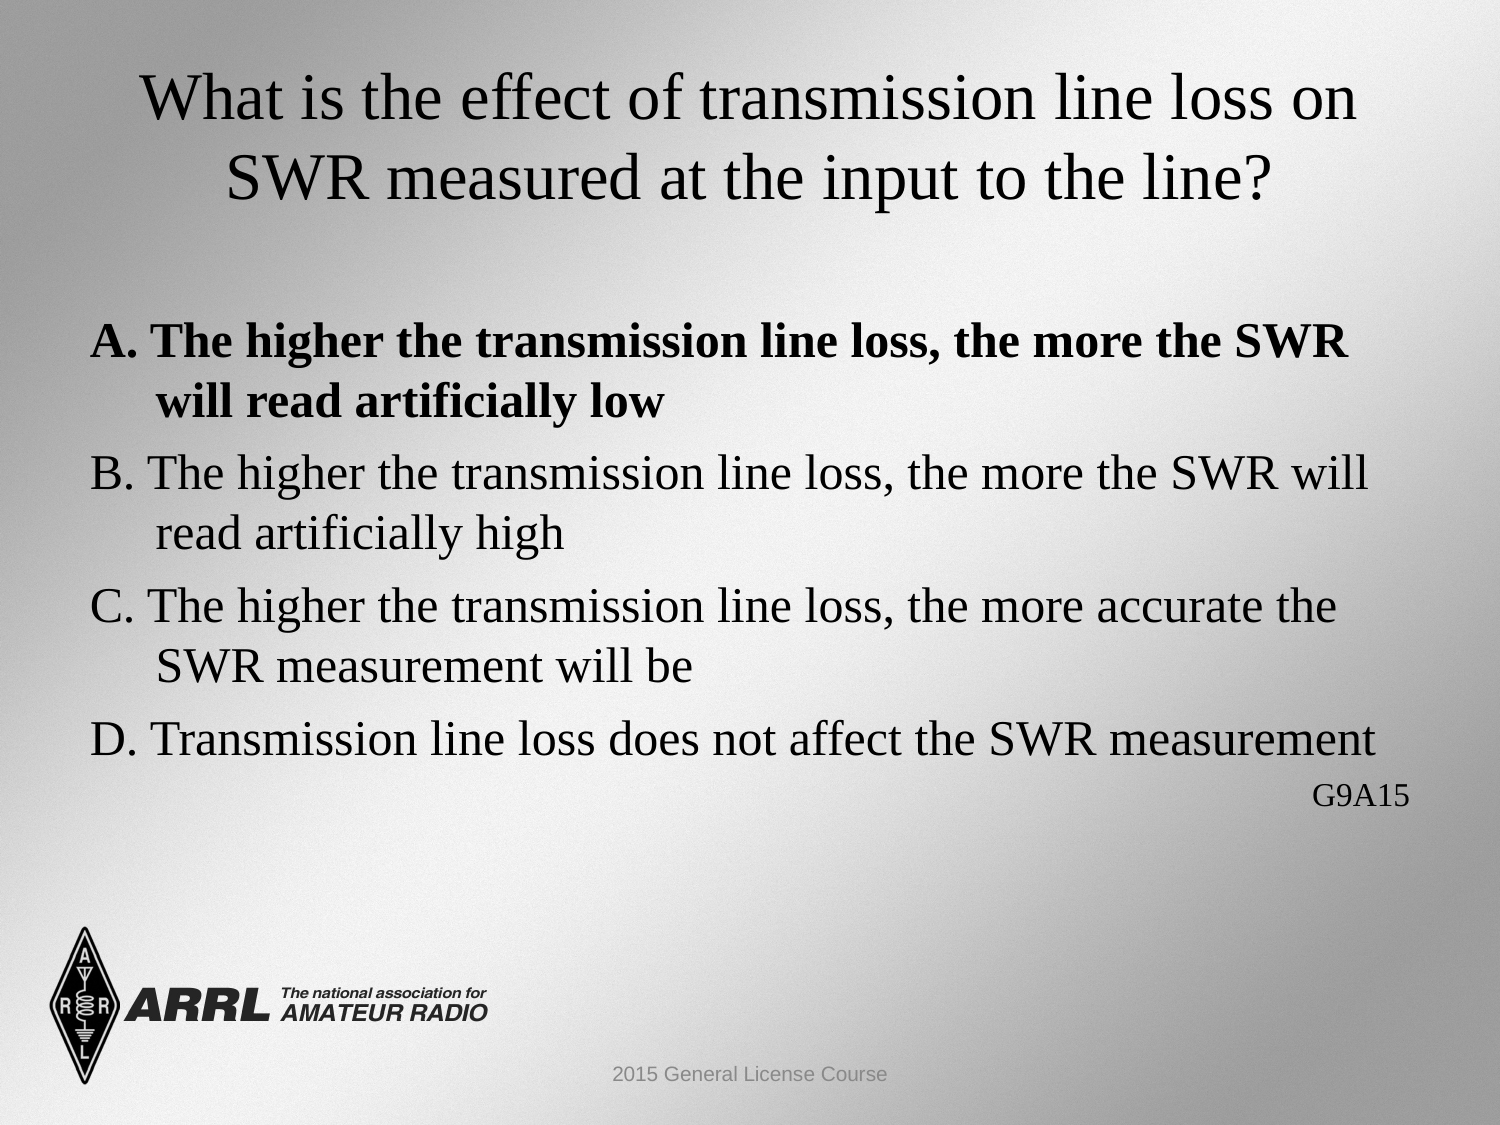

# What is the effect of transmission line loss on SWR measured at the input to the line?
A. The higher the transmission line loss, the more the SWR will read artificially low
B. The higher the transmission line loss, the more the SWR will read artificially high
C. The higher the transmission line loss, the more accurate the SWR measurement will be
D. Transmission line loss does not affect the SWR measurement
 G9A15
2015 General License Course